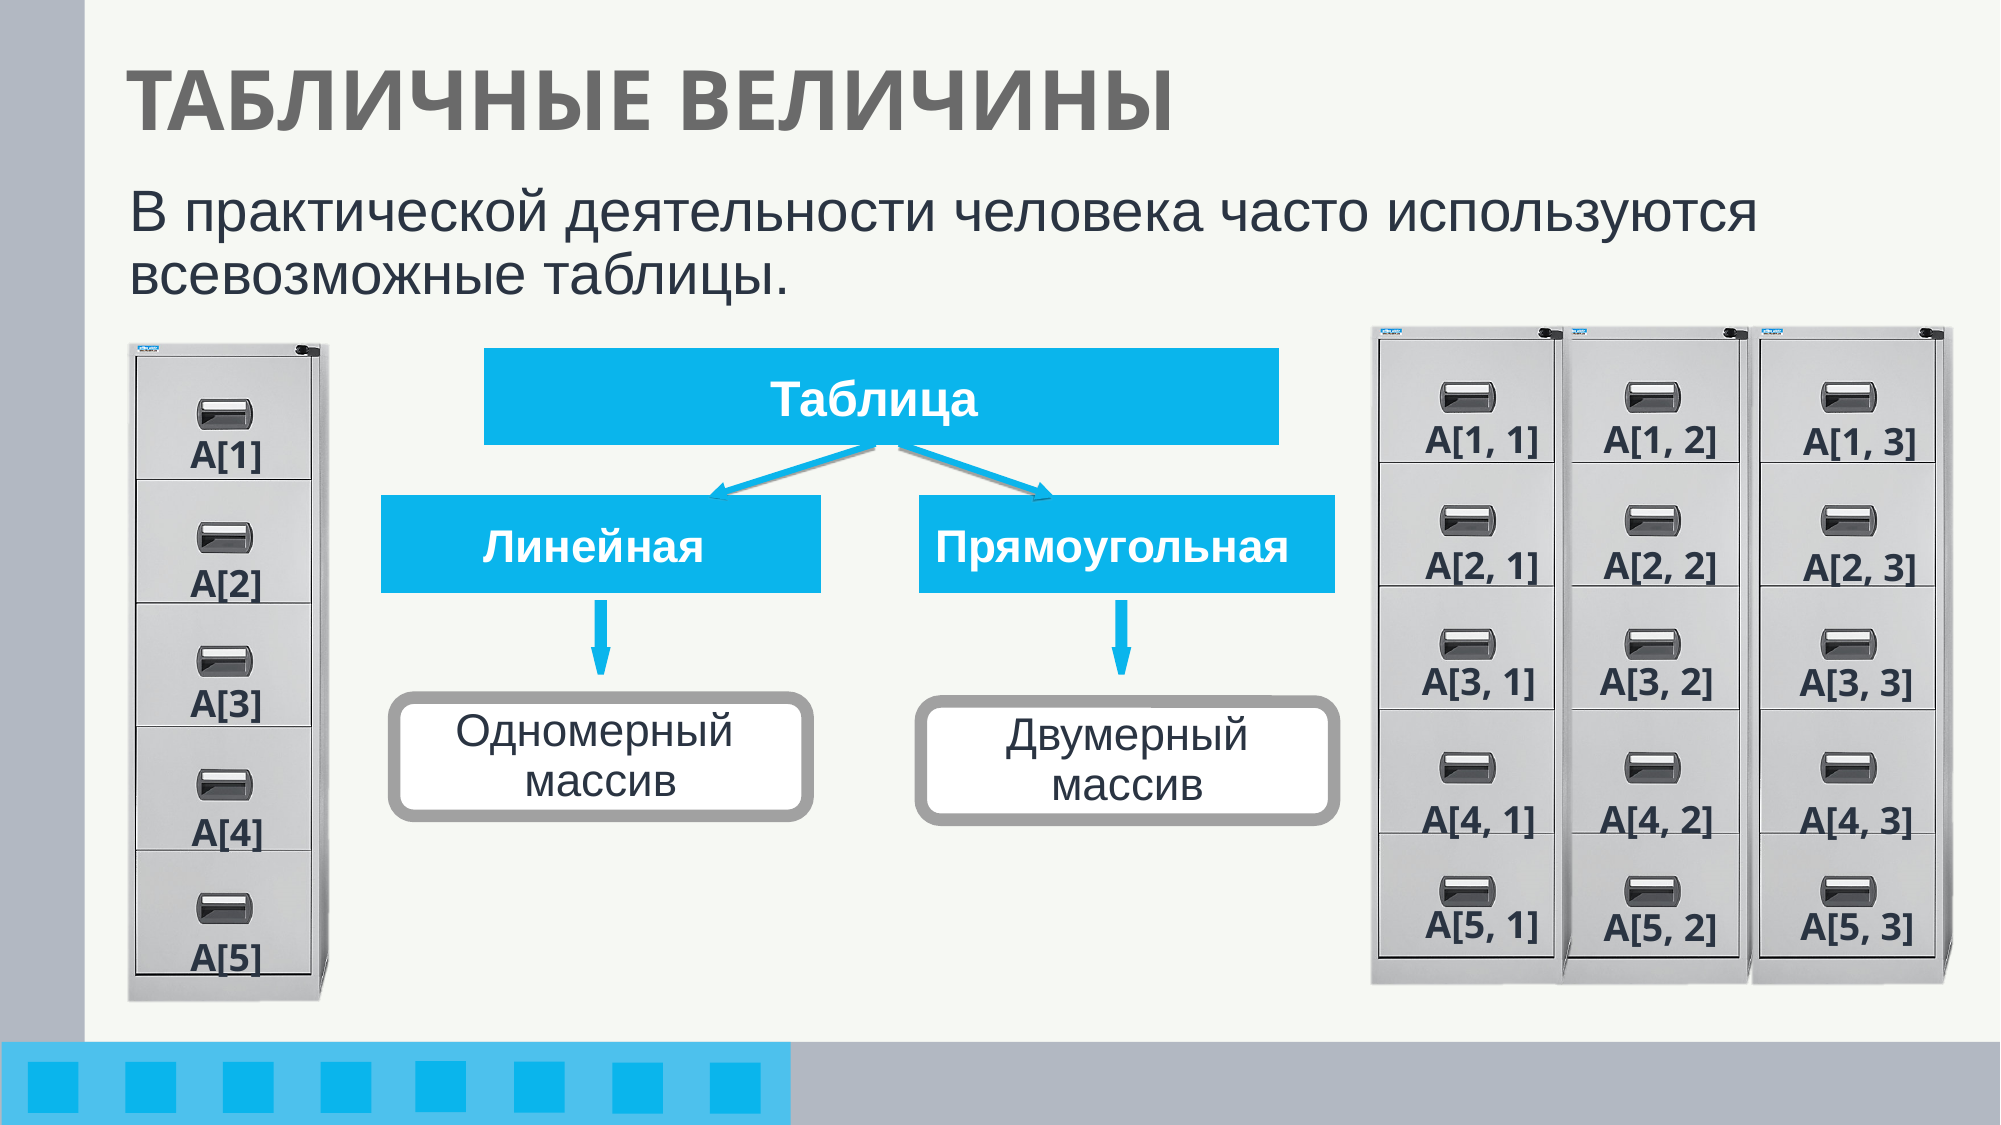

# ТАБЛИЧНЫЕ ВЕЛИЧИНЫ
В практической деятельности человека часто используются всевозможные таблицы.
Таблица
A[1, 1]
A[1, 2]
A[1, 3]
A[1]
Линейная
Прямоугольная
A[2, 1]
A[2, 2]
A[2, 3]
A[2]
A[3, 1]
A[3, 2]
A[3, 3]
A[3]
Одномерный
массив
Двумерный
массив
A[4, 1]
A[4, 2]
A[4, 3]
A[4]
A[5, 1]
A[5, 3]
A[5, 2]
A[5]